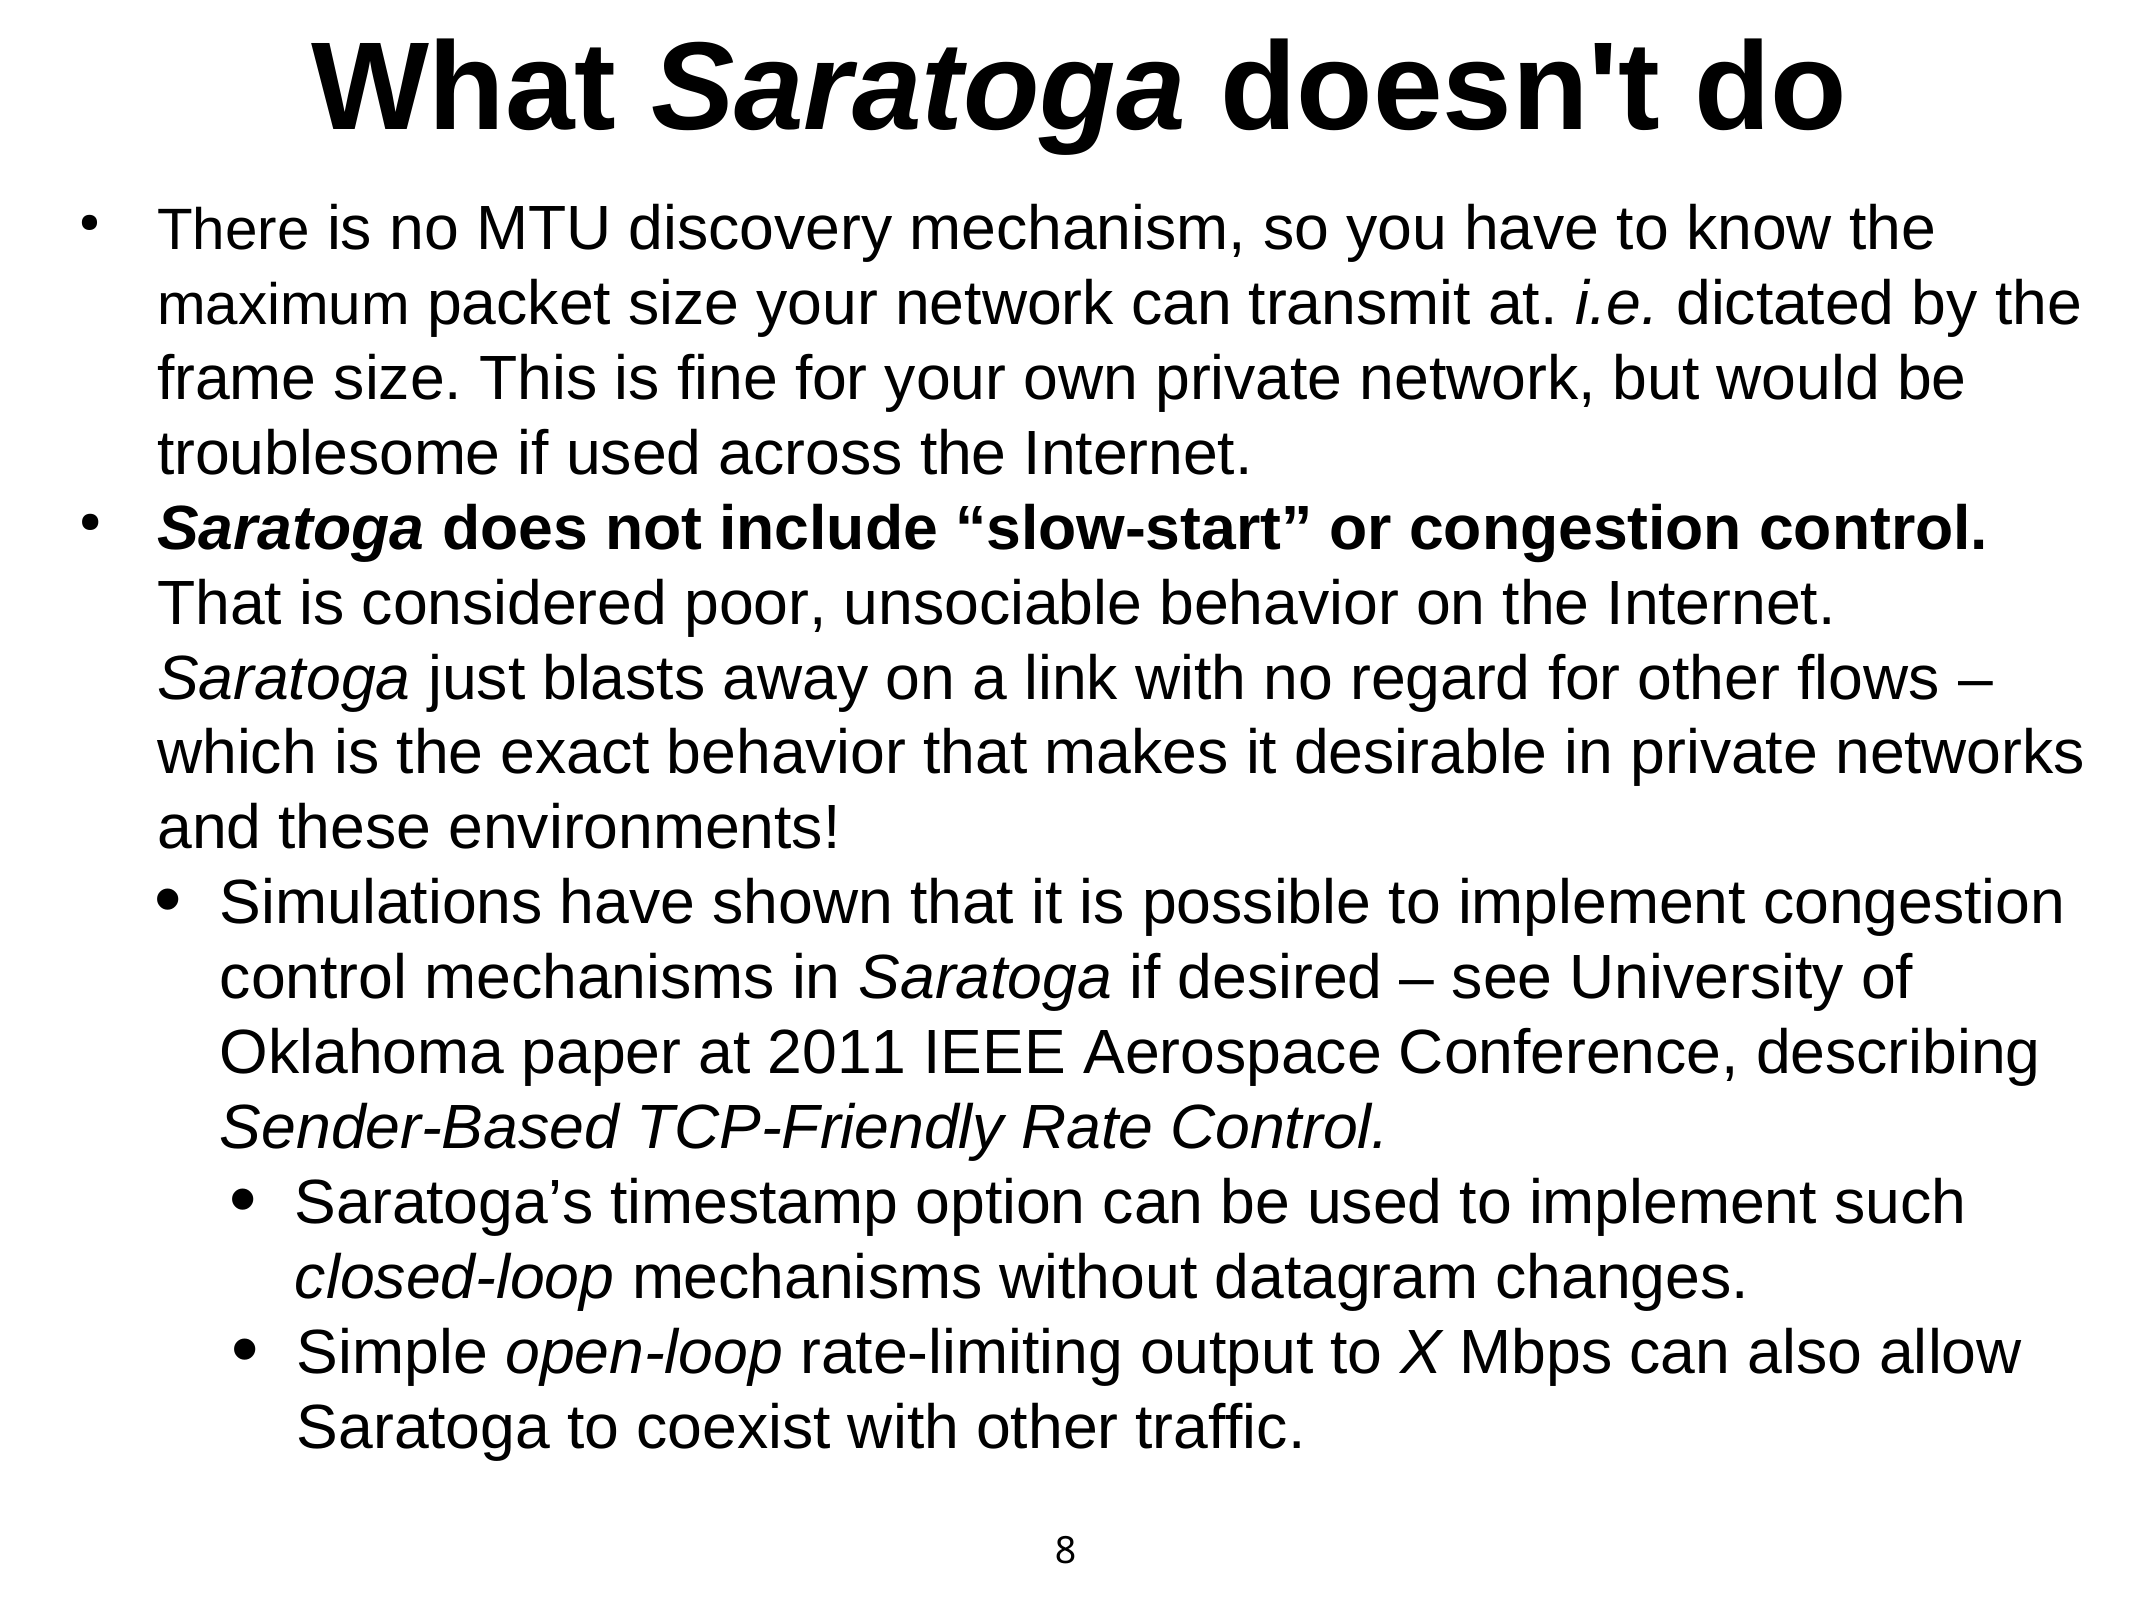

# What Saratoga doesn't do
There is no MTU discovery mechanism, so you have to know the maximum packet size your network can transmit at. i.e. dictated by the frame size. This is fine for your own private network, but would be troublesome if used across the Internet.
Saratoga does not include “slow-start” or congestion control. That is considered poor, unsociable behavior on the Internet. Saratoga just blasts away on a link with no regard for other flows – which is the exact behavior that makes it desirable in private networks and these environments!
Simulations have shown that it is possible to implement congestion control mechanisms in Saratoga if desired – see University of Oklahoma paper at 2011 IEEE Aerospace Conference, describing Sender-Based TCP-Friendly Rate Control.
Saratoga’s timestamp option can be used to implement such closed-loop mechanisms without datagram changes.
Simple open-loop rate-limiting output to X Mbps can also allow Saratoga to coexist with other traffic.